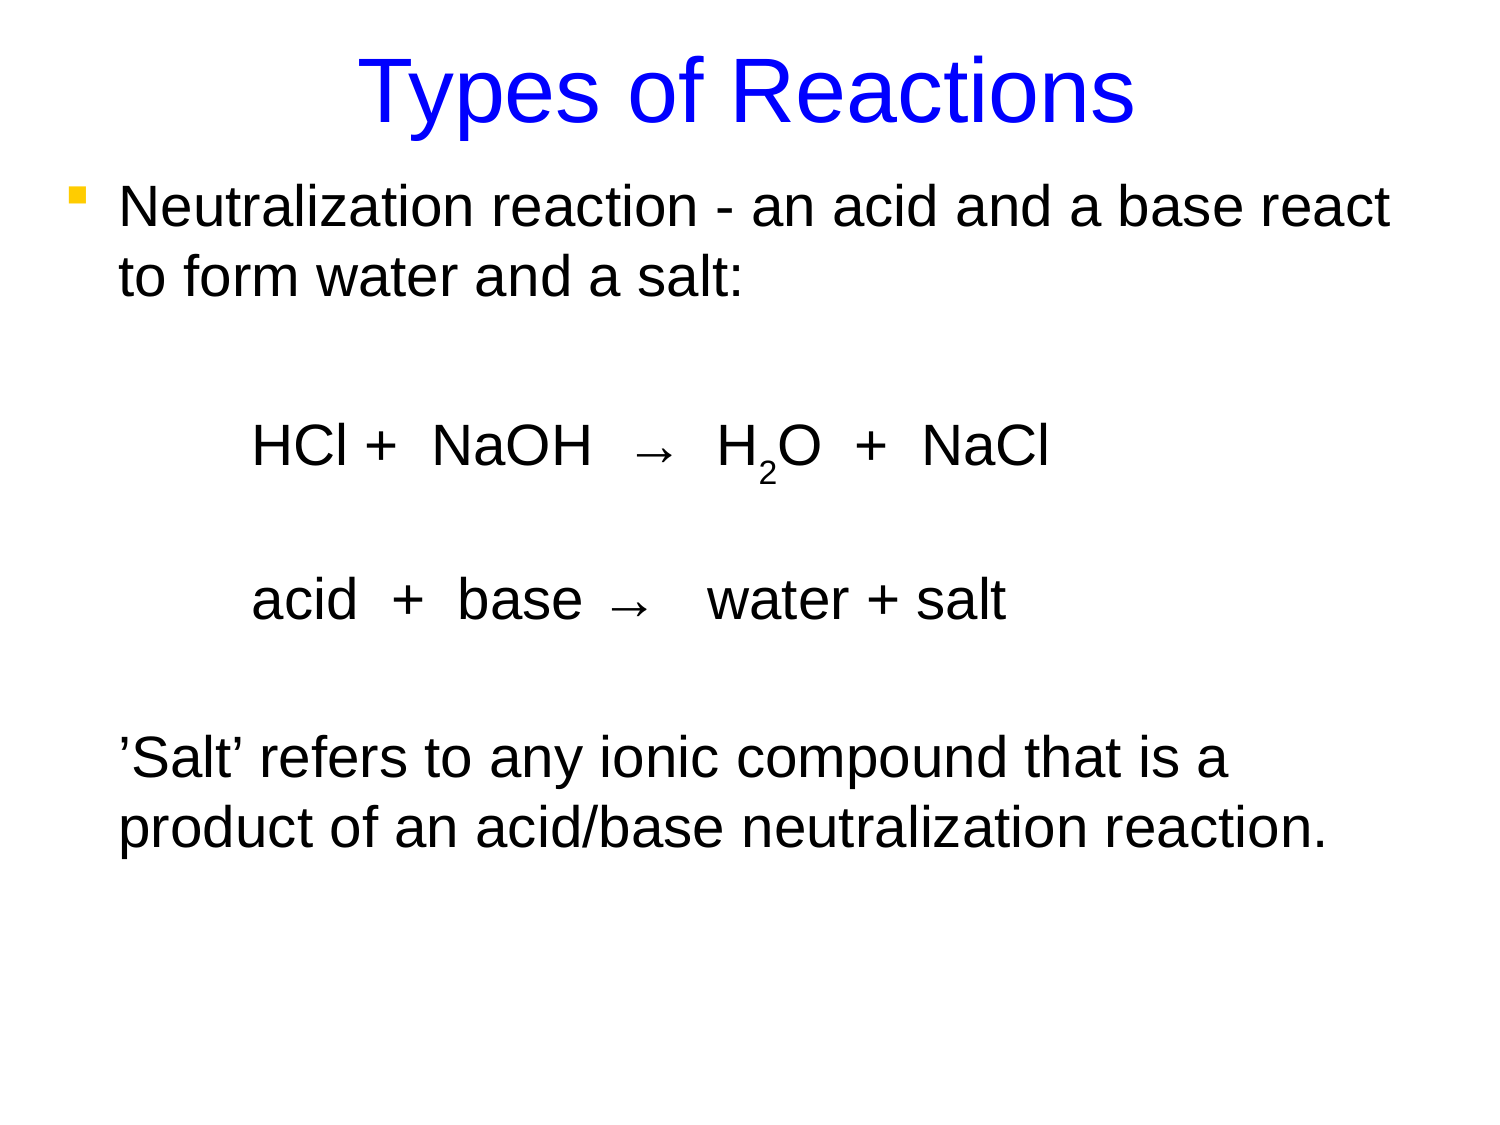

# Types of Reactions
Neutralization reaction - an acid and a base react to form water and a salt:
HCl + NaOH → H2O + NaCl
acid + base → water + salt
’Salt’ refers to any ionic compound that is a product of an acid/base neutralization reaction.